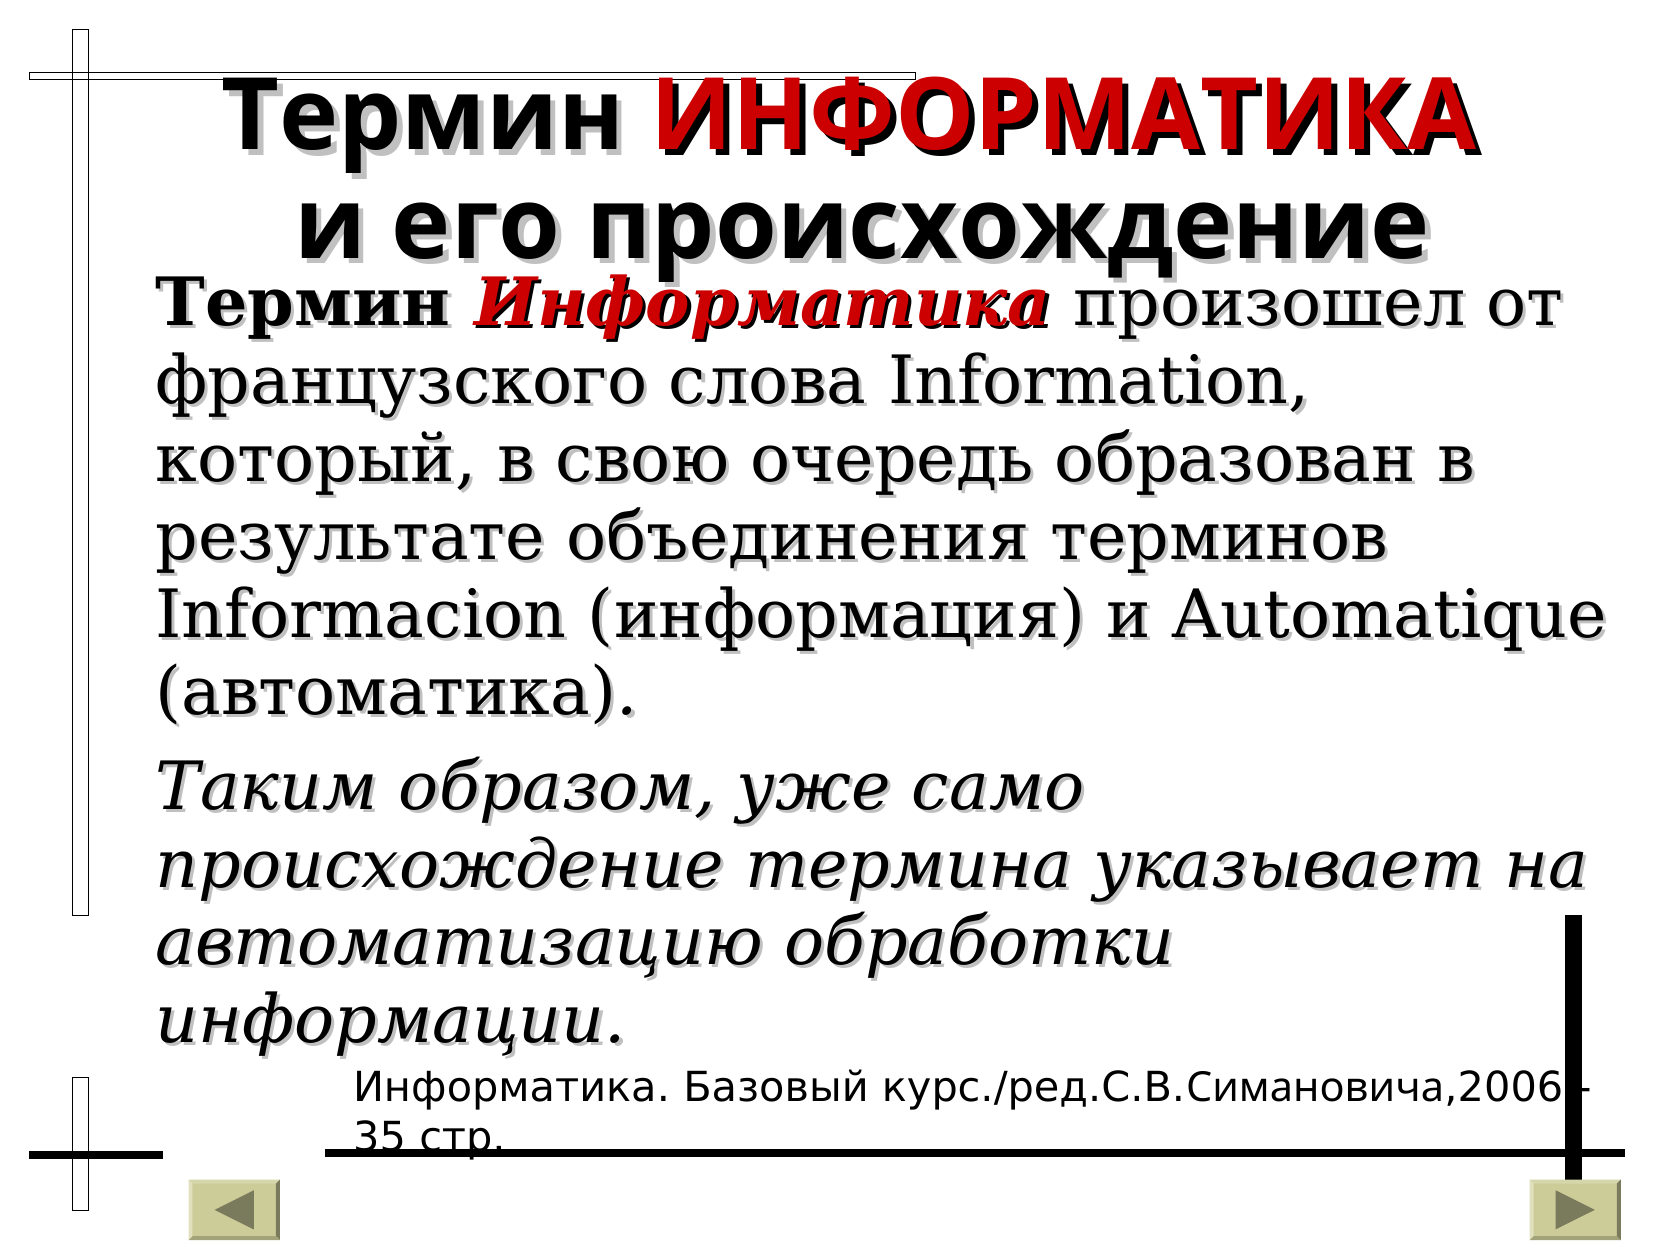

# Термин ИНФОРМАТИКА и его происхождение
	Термин Информатика произошел от французского слова Information, который, в свою очередь образован в результате объединения терминов Informacion (информация) и Automatique (автоматика).
	Таким образом, уже само происхождение термина указывает на автоматизацию обработки информации.
Информатика. Базовый курс./ред.С.В.Симановича,2006.- 35 стр.